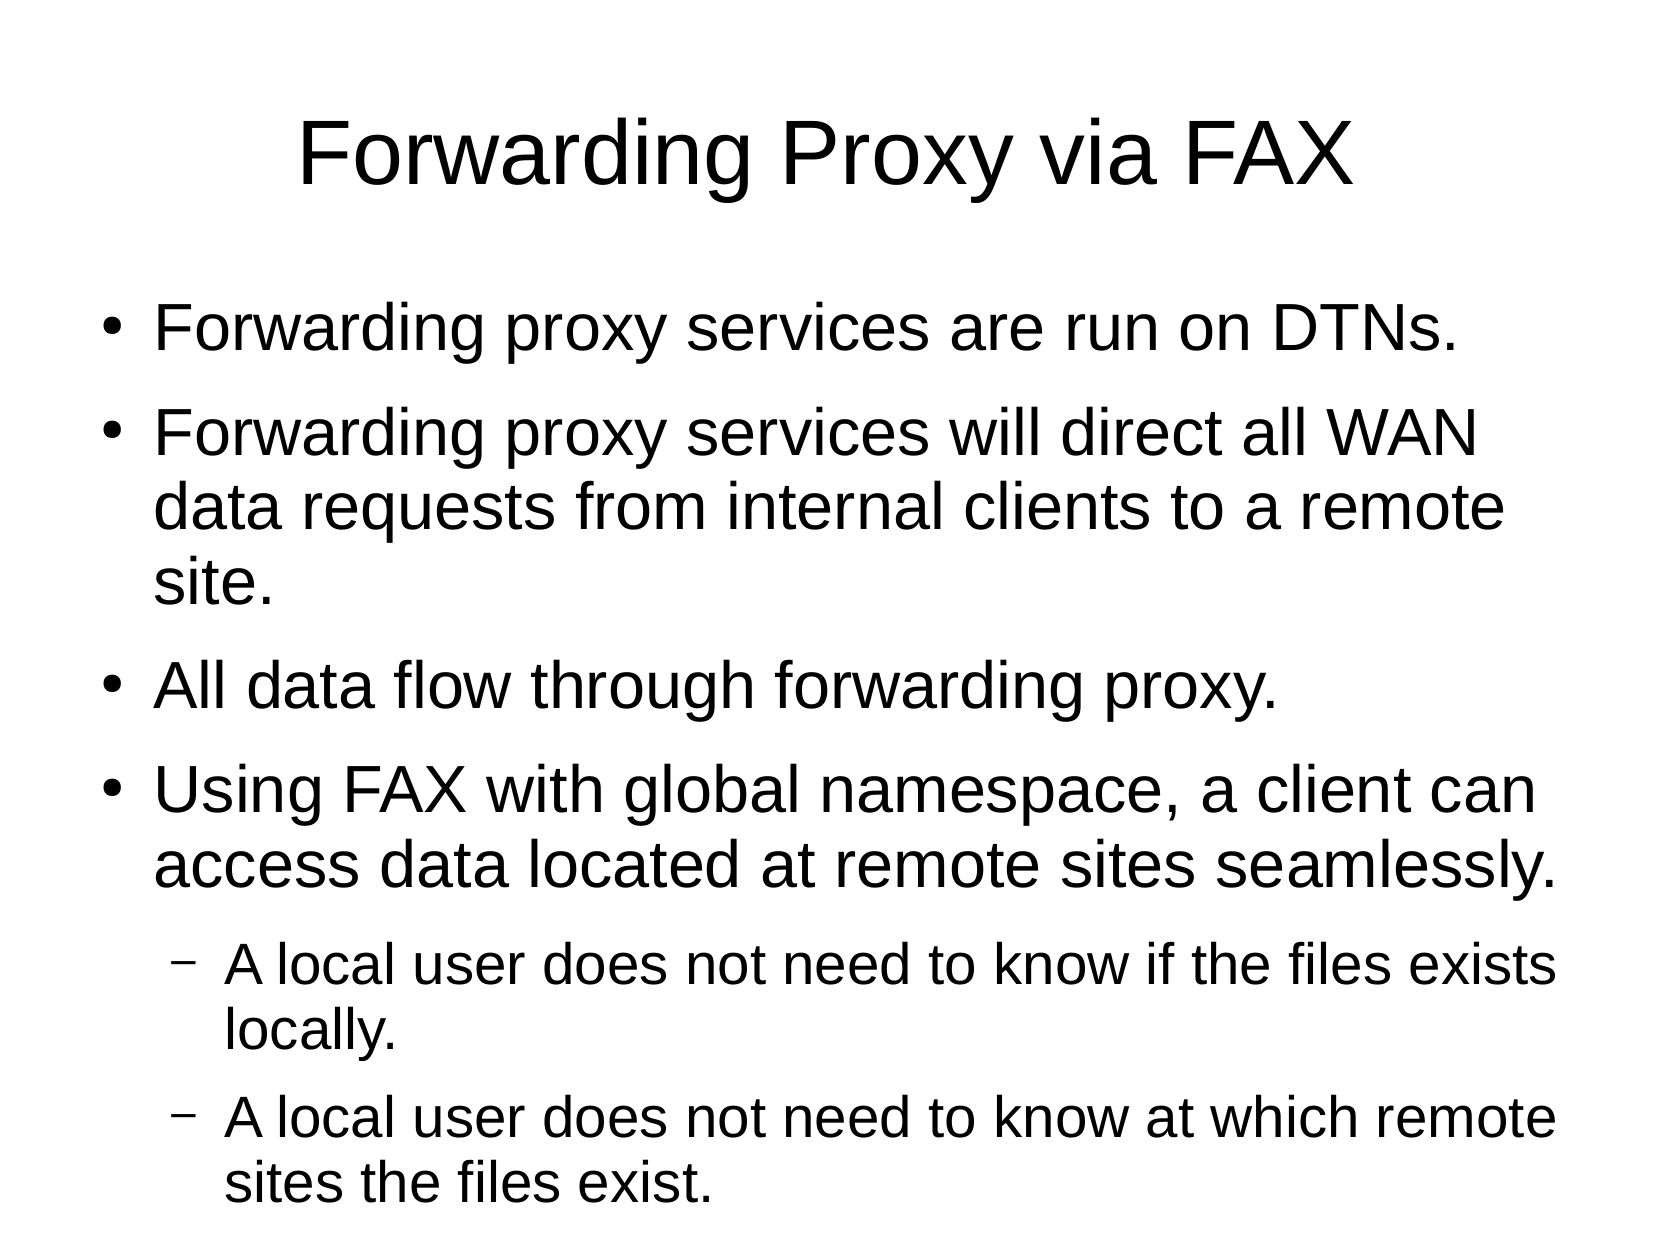

# Forwarding Proxy via FAX
Forwarding proxy services are run on DTNs.
Forwarding proxy services will direct all WAN data requests from internal clients to a remote site.
All data flow through forwarding proxy.
Using FAX with global namespace, a client can access data located at remote sites seamlessly.
A local user does not need to know if the files exists locally.
A local user does not need to know at which remote sites the files exist.